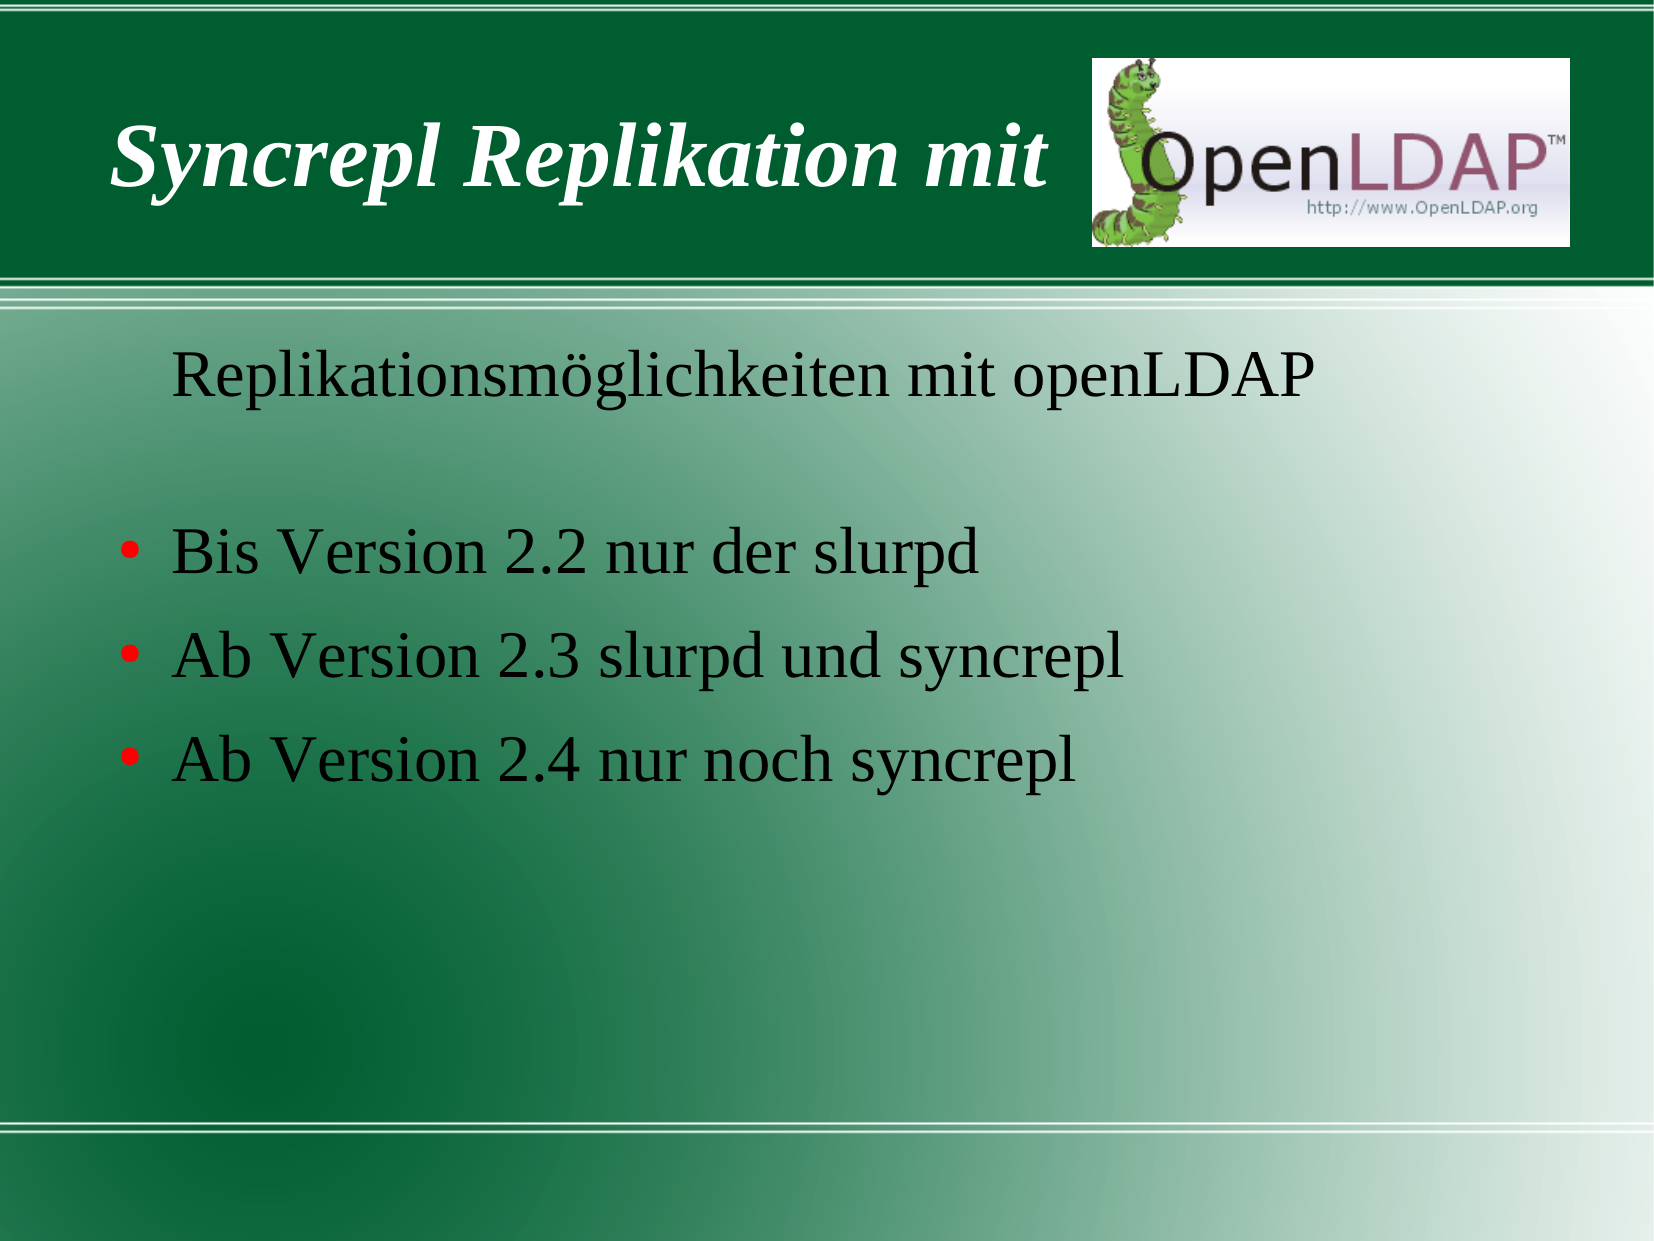

# Syncrepl Replikation mit
Replikationsmöglichkeiten mit openLDAP
Bis Version 2.2 nur der slurpd
Ab Version 2.3 slurpd und syncrepl
Ab Version 2.4 nur noch syncrepl